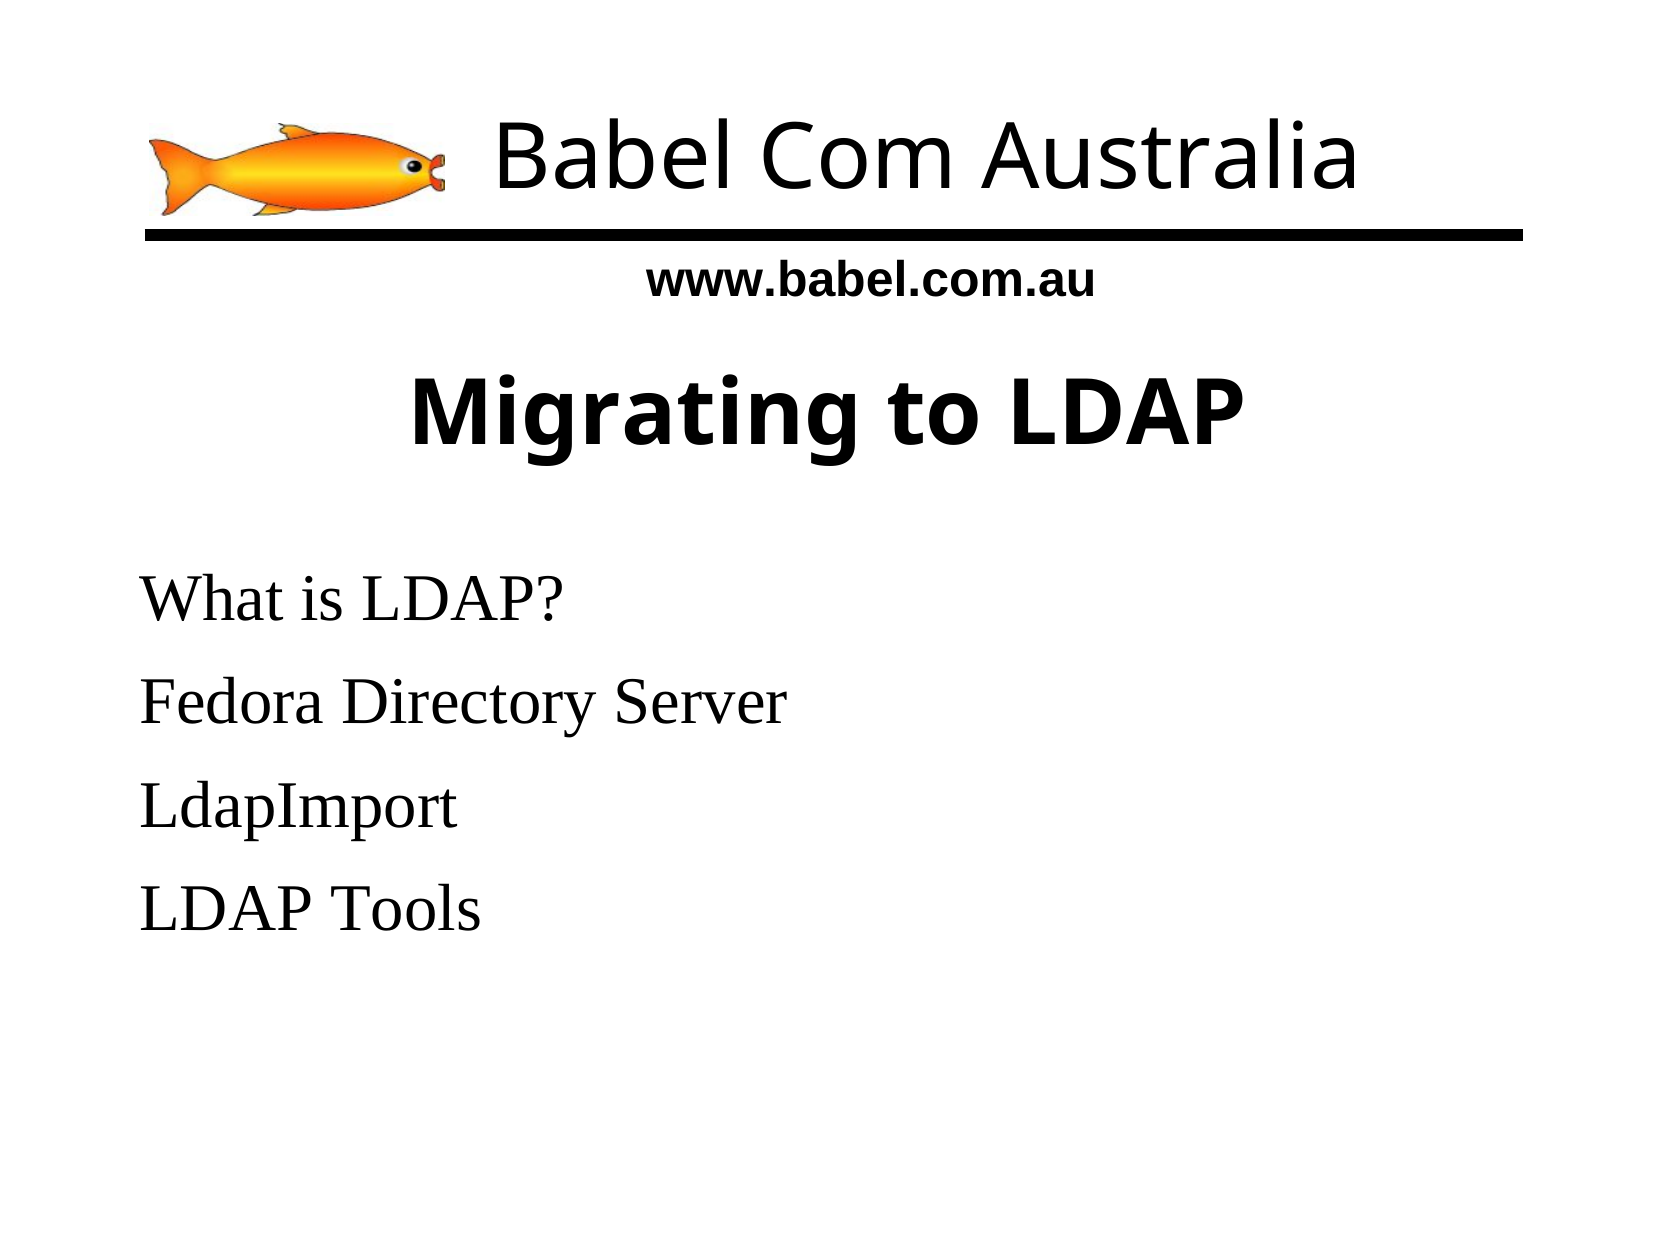

# Migrating to LDAP
What is LDAP?
Fedora Directory Server
LdapImport
LDAP Tools